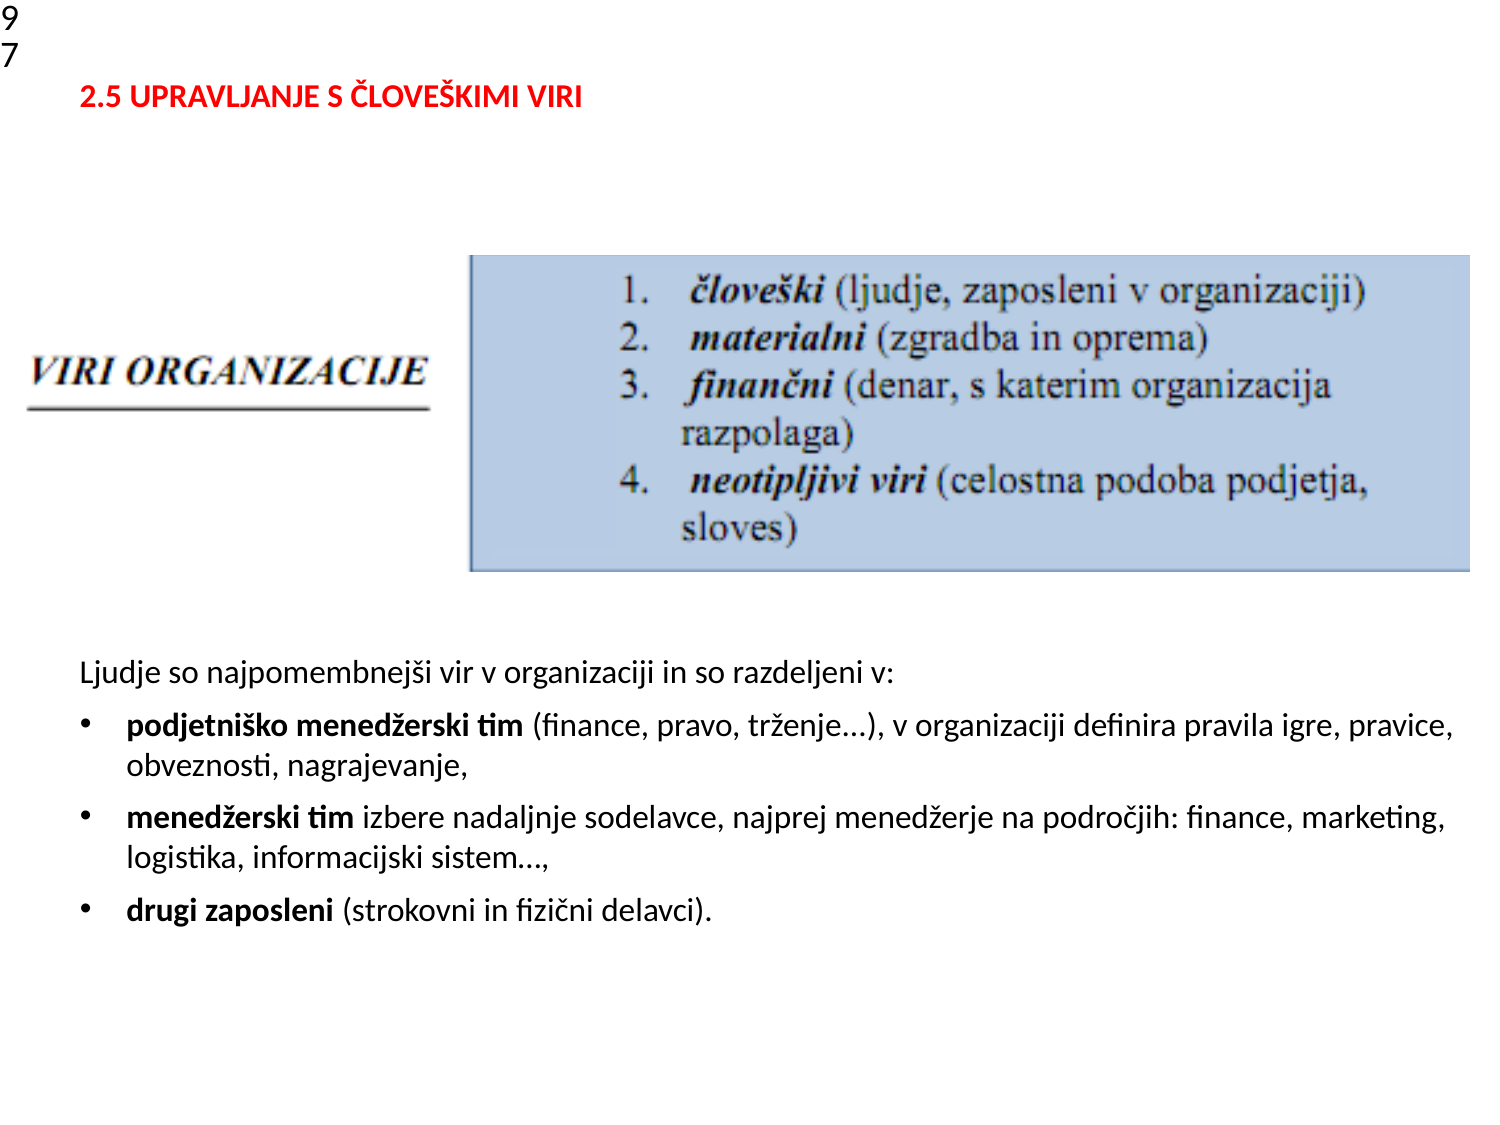

2.5 UPRAVLJANJE S ČLOVEŠKIMI VIRI
Ljudje so najpomembnejši vir v organizaciji in so razdeljeni v:
podjetniško menedžerski tim (finance, pravo, trženje...), v organizaciji definira pravila igre, pravice, obveznosti, nagrajevanje,
menedžerski tim izbere nadaljnje sodelavce, najprej menedžerje na področjih: finance, marketing, logistika, informacijski sistem…,
drugi zaposleni (strokovni in fizični delavci).